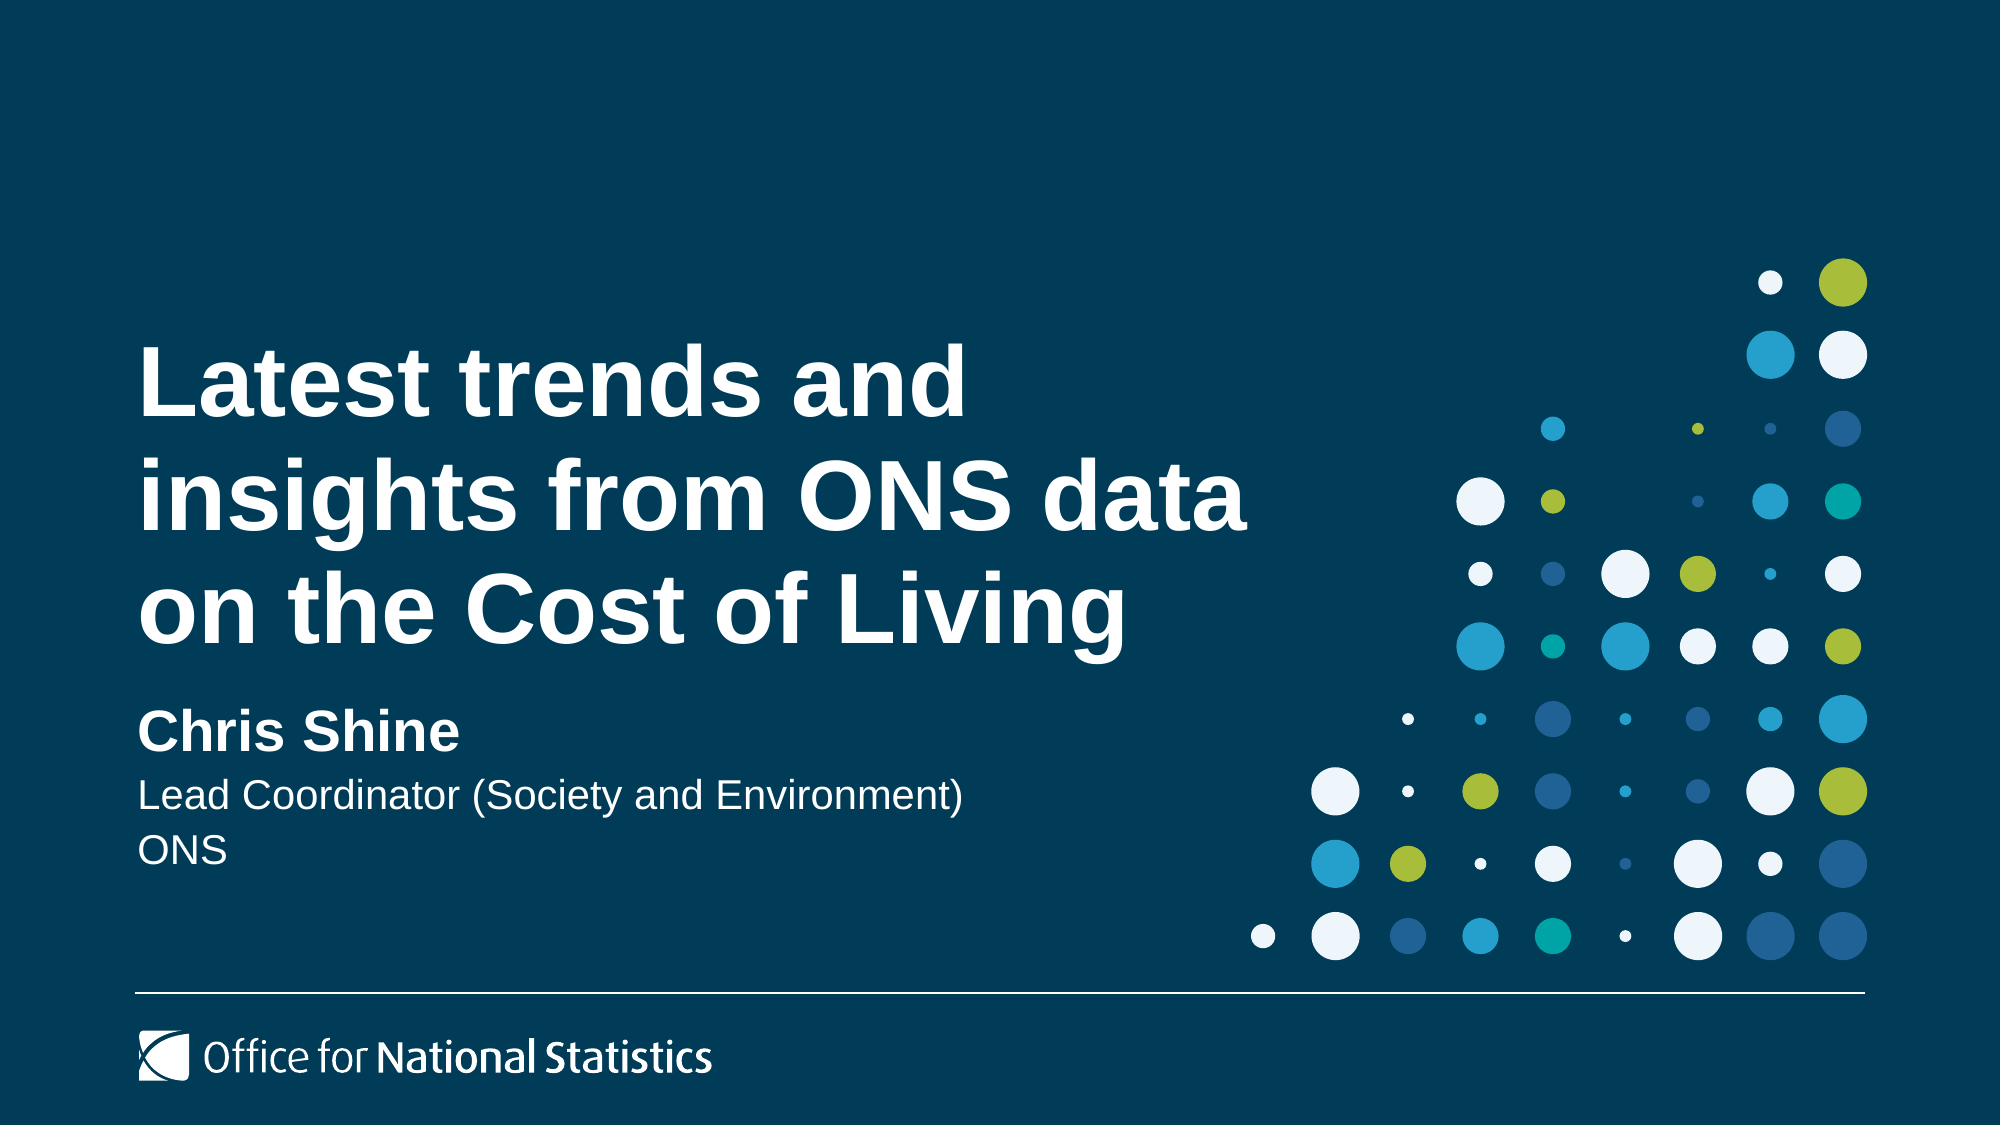

# Latest trends and insights from ONS data on the Cost of Living
Chris Shine
Lead Coordinator (Society and Environment)
ONS